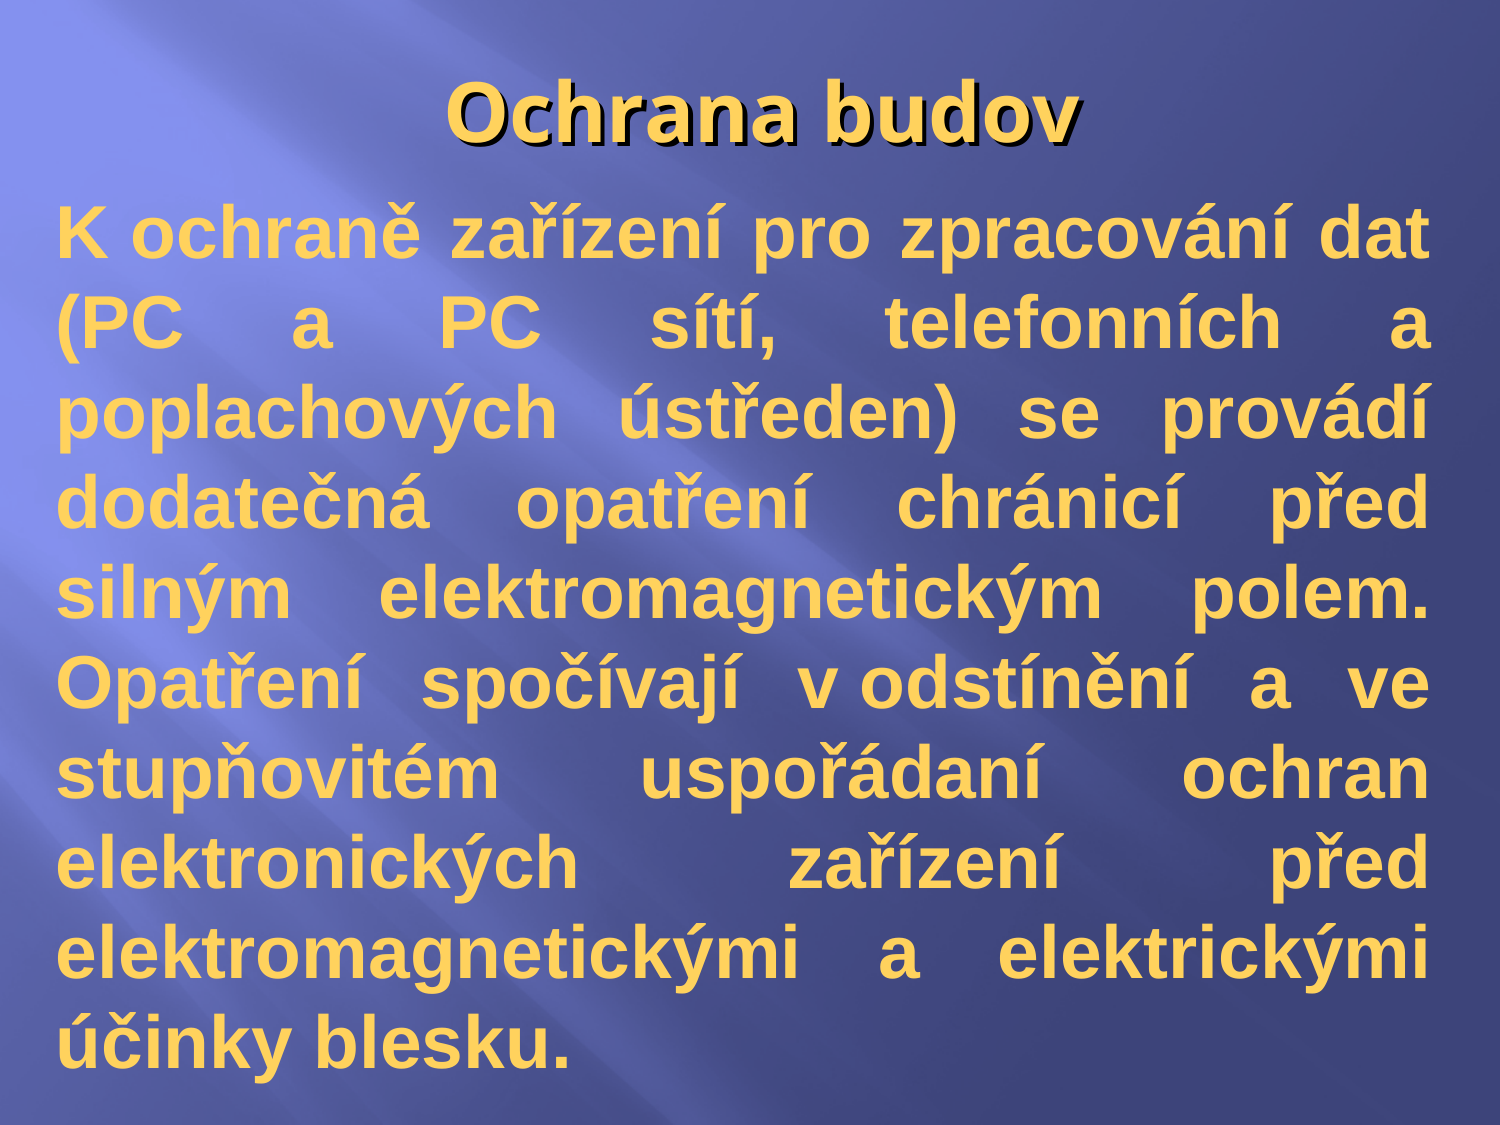

# Ochrana budov
K ochraně zařízení pro zpracování dat (PC a PC sítí, telefonních a poplachových ústředen) se provádí dodatečná opatření chránicí před silným elektromagnetickým polem. Opatření spočívají v odstínění a ve stupňovitém uspořádaní ochran elektronických zařízení před elektromagnetickými a elektrickými účinky blesku.